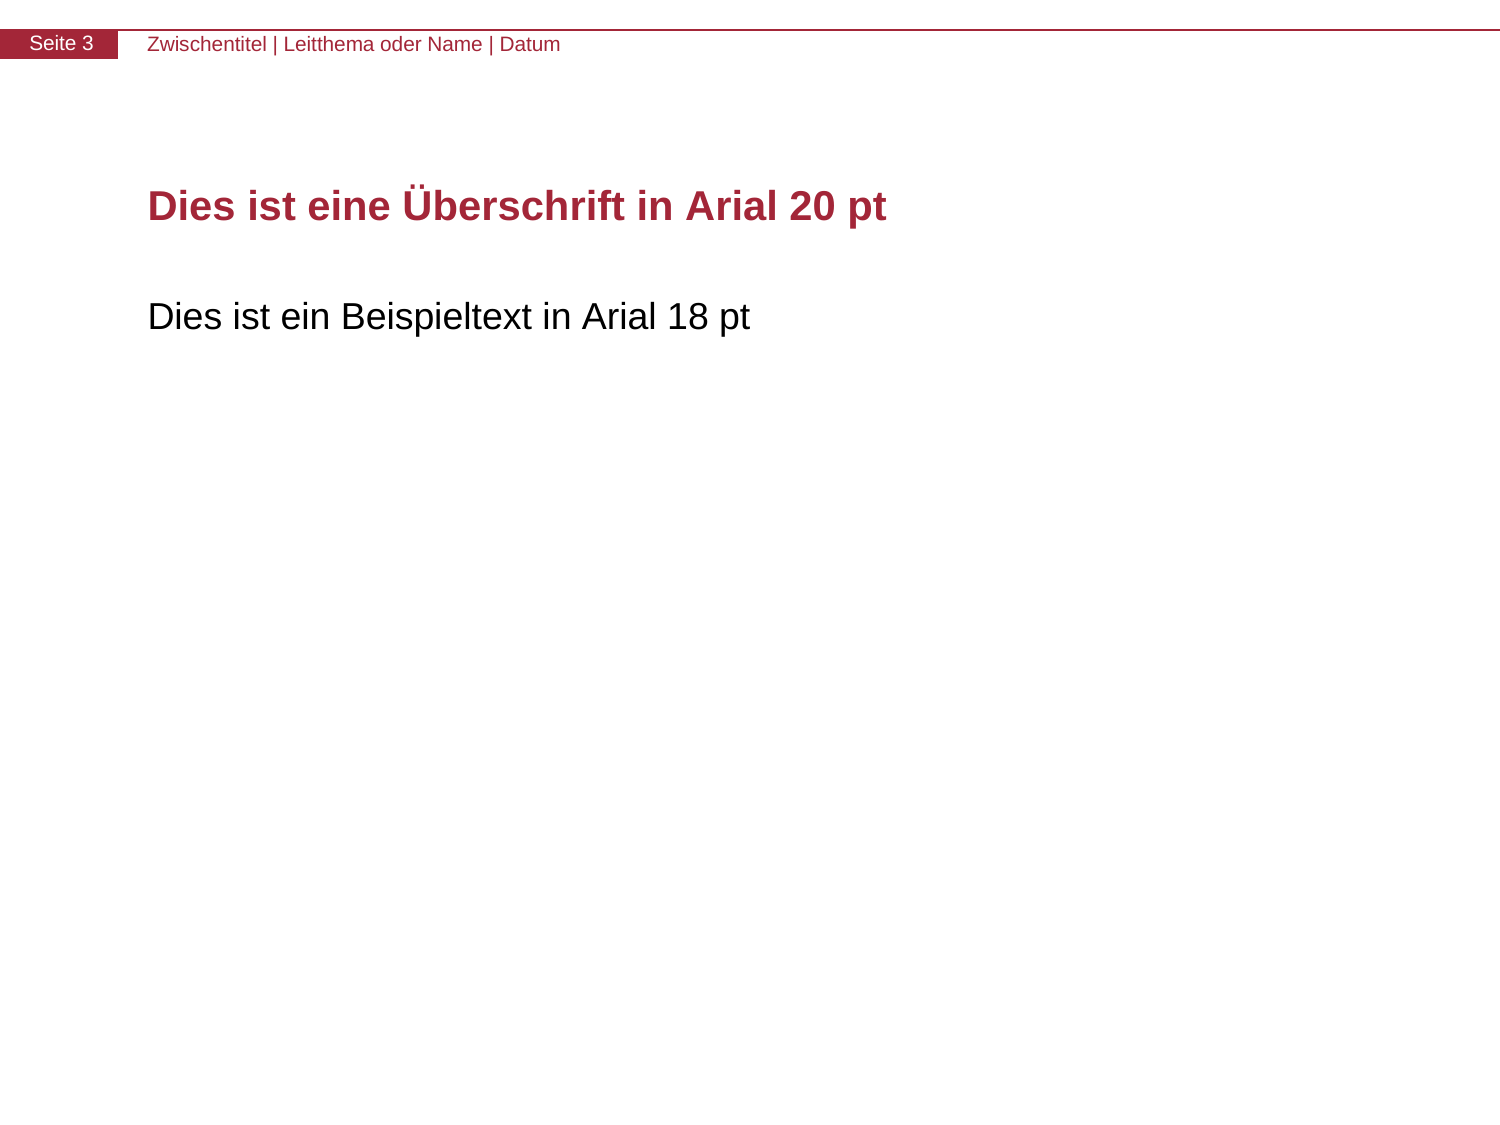

# Dies ist eine Überschrift in Arial 20 pt
Dies ist ein Beispieltext in Arial 18 pt